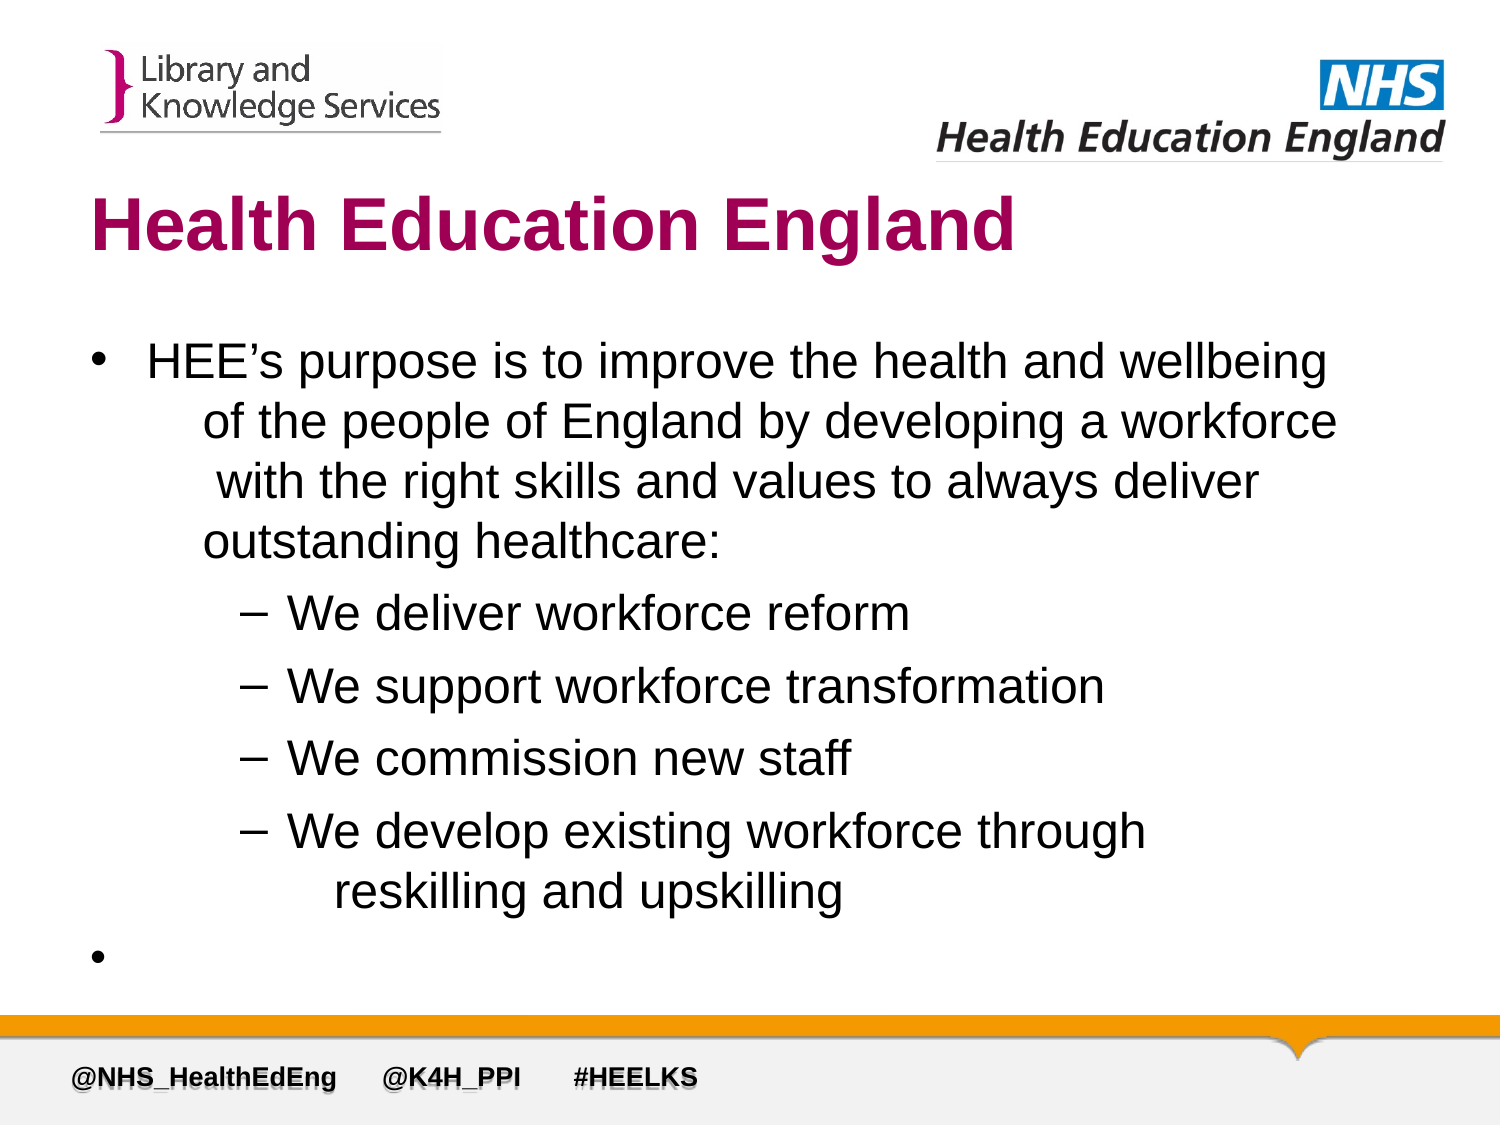

# Health Education England
HEE’s purpose is to improve the health and wellbeing of the people of England by developing a workforce with the right skills and values to always deliver outstanding healthcare:
We deliver workforce reform
We support workforce transformation
We commission new staff
We develop existing workforce through reskilling and upskilling
@NHS_HealthEdEng @K4H_PPI #HEELKS